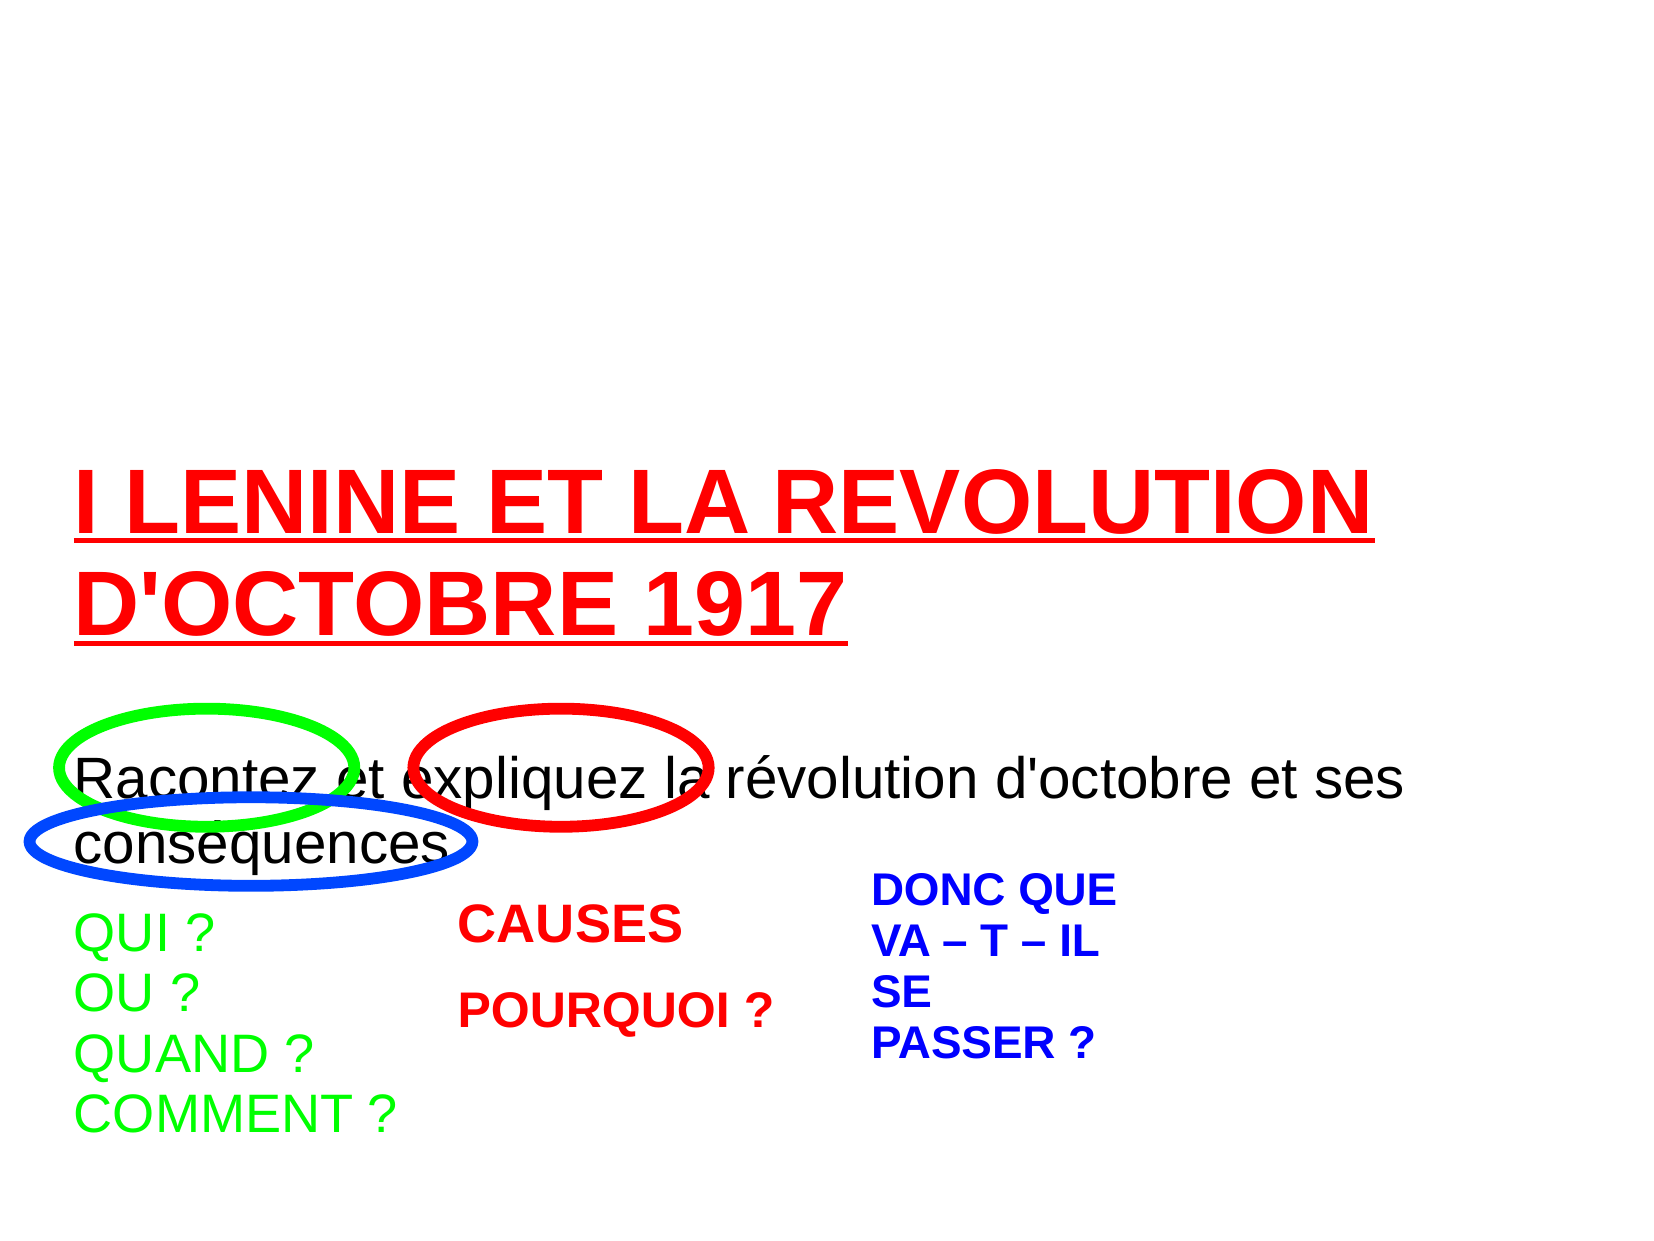

I LENINE ET LA REVOLUTION D'OCTOBRE 1917
Racontez et expliquez la révolution d'octobre et ses conséquences
DONC QUE VA – T – IL SE PASSER ?
CAUSES
QUI ?
OU ?
QUAND ?
COMMENT ?
POURQUOI ?